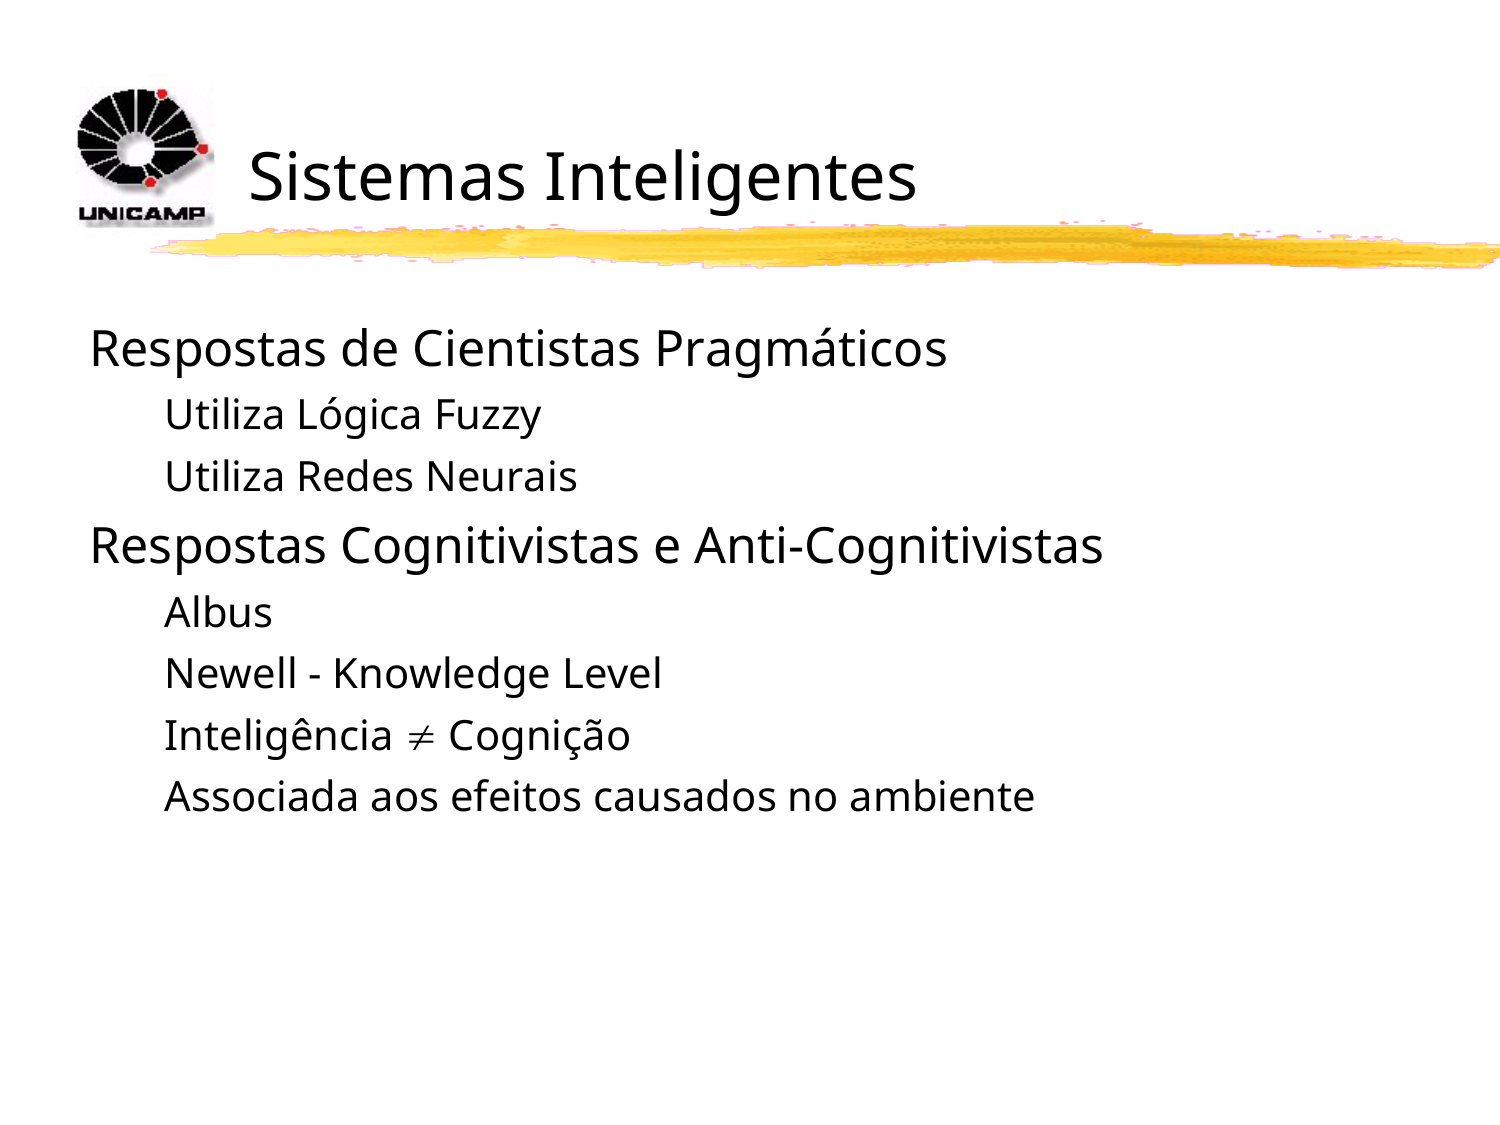

# Sistemas Inteligentes
Respostas de Cientistas Pragmáticos
Utiliza Lógica Fuzzy
Utiliza Redes Neurais
Respostas Cognitivistas e Anti-Cognitivistas
Albus
Newell - Knowledge Level
Inteligência  Cognição
Associada aos efeitos causados no ambiente